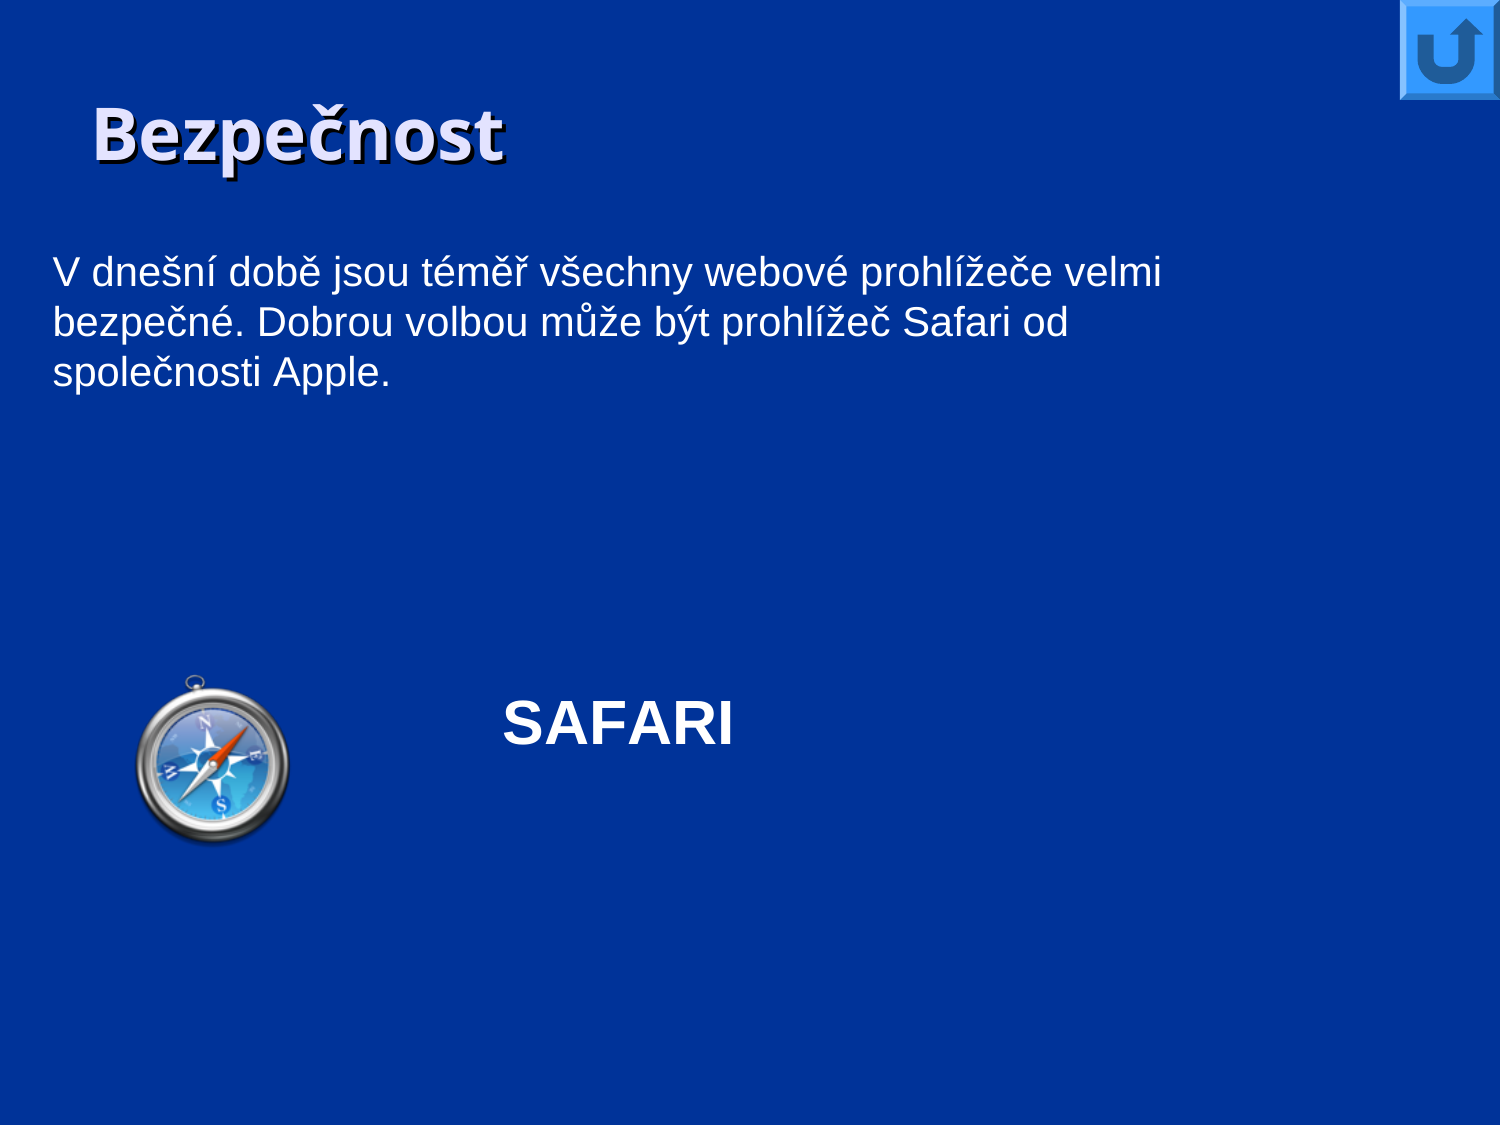

Bezpečnost
# V dnešní době jsou téměř všechny webové prohlížeče velmi
bezpečné. Dobrou volbou může být prohlížeč Safari od
společnosti Apple.
			SAFARI